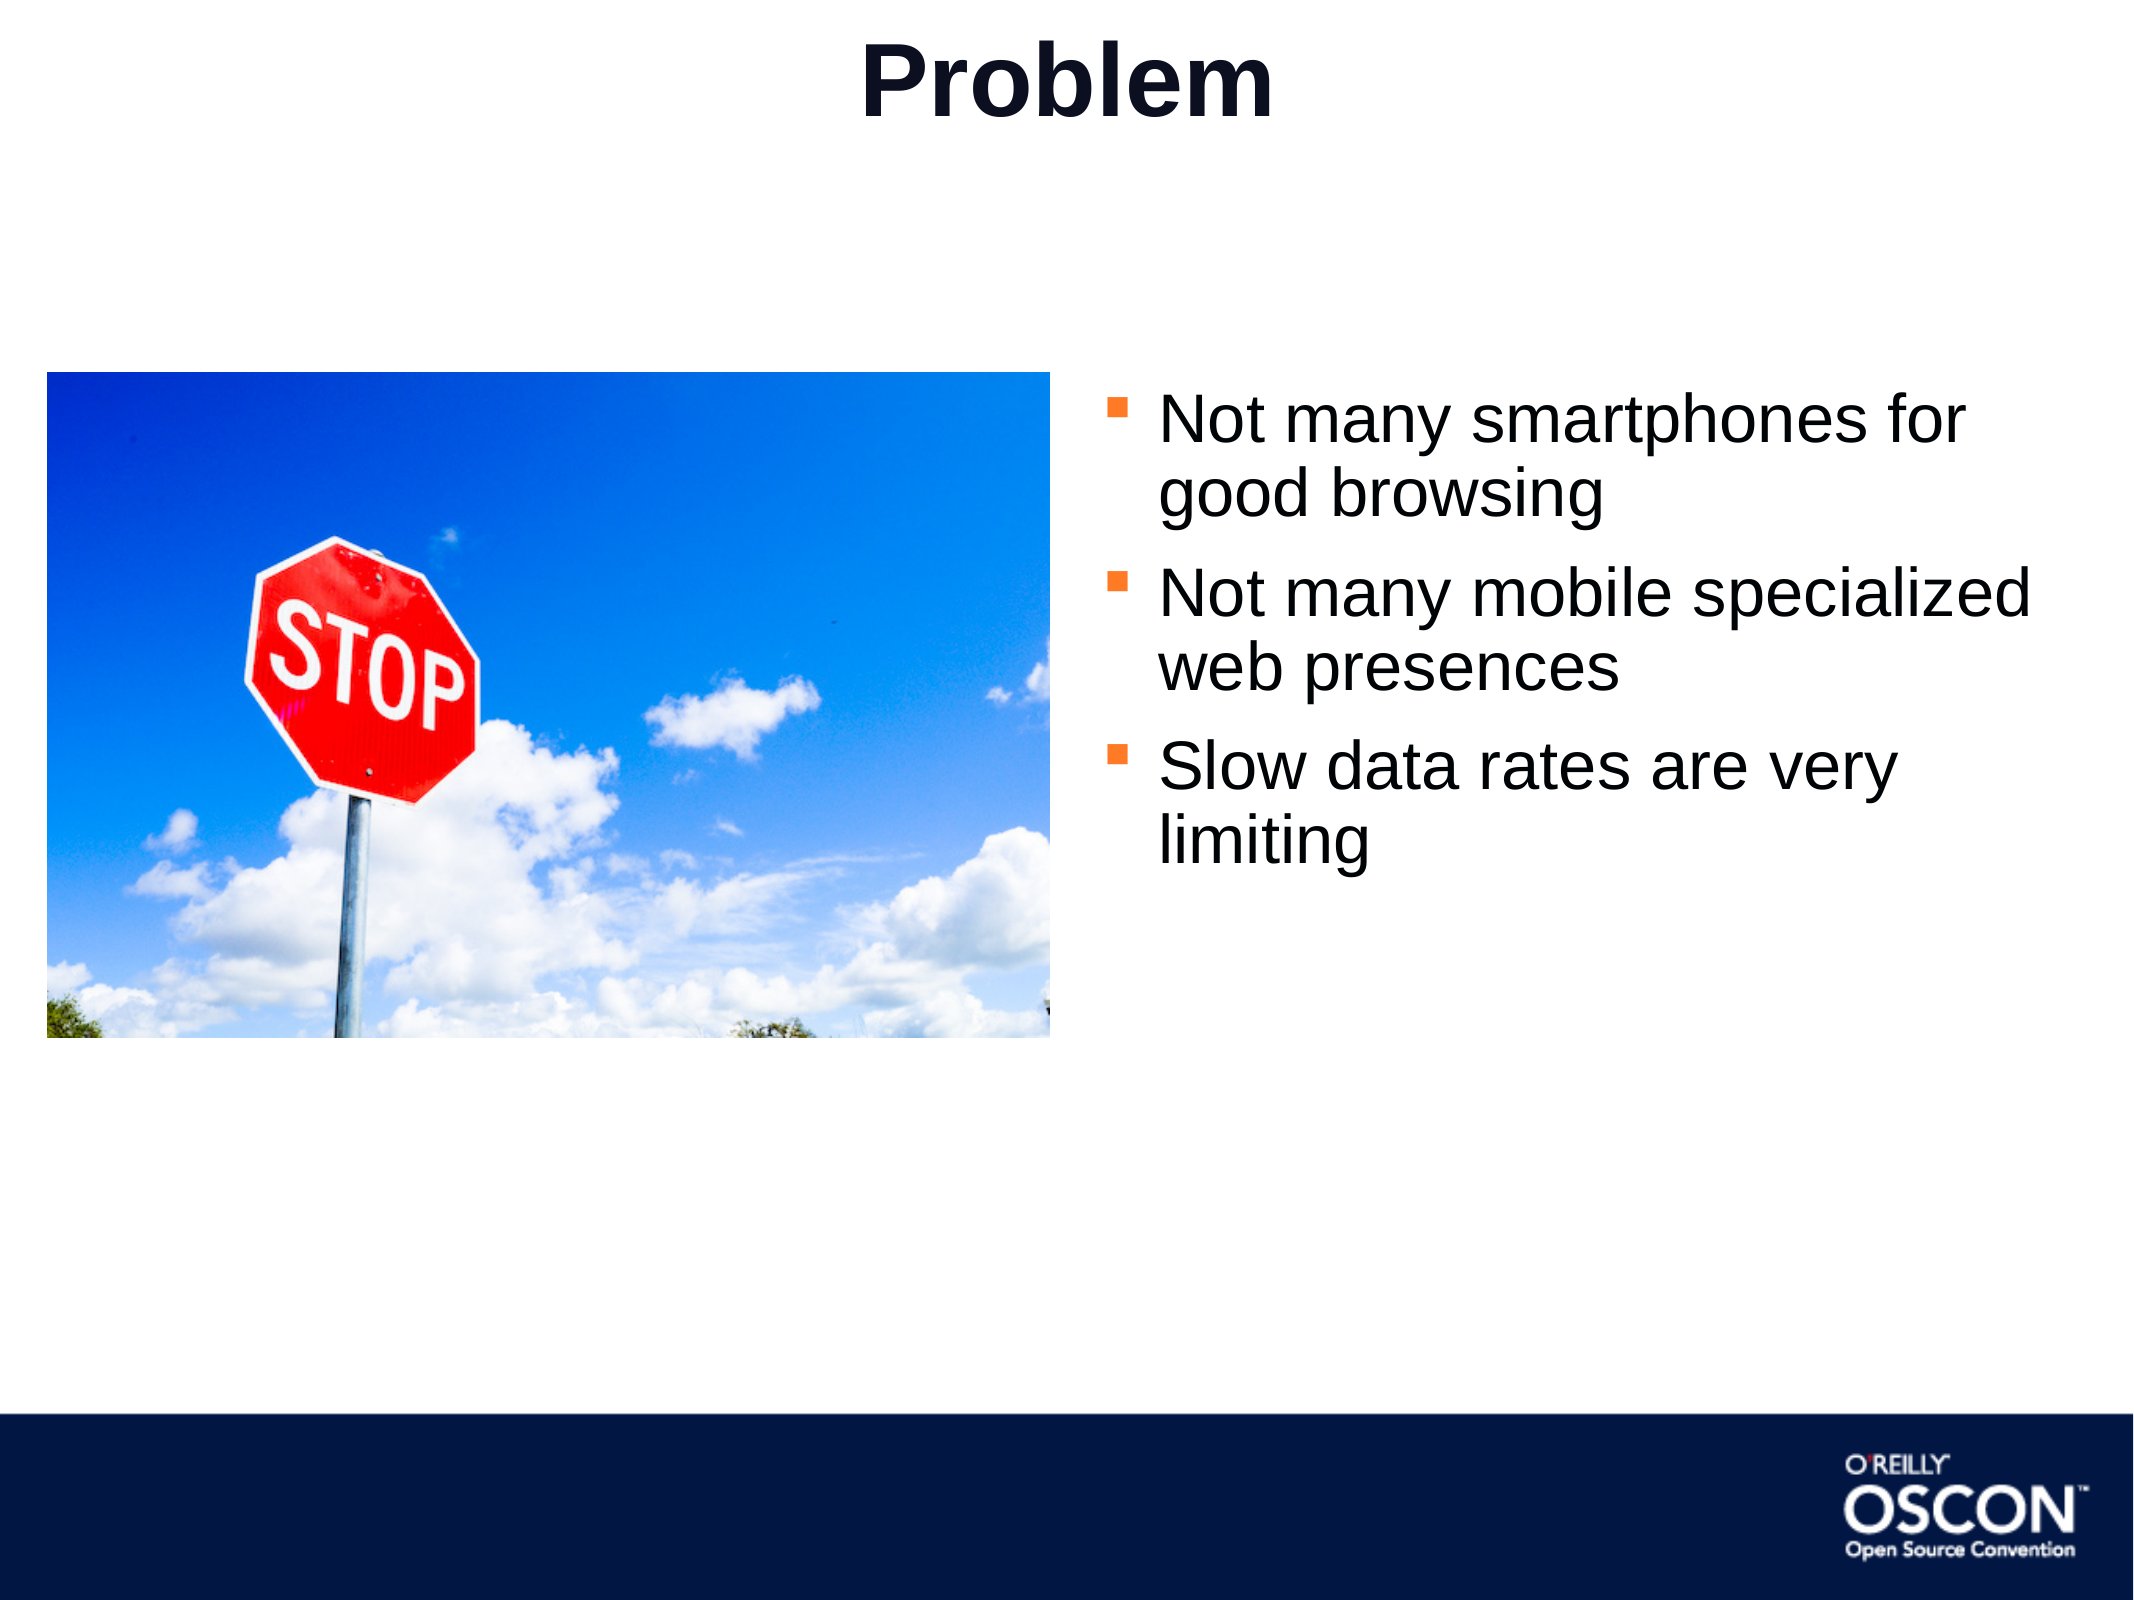

# Problem
Not many smartphones for good browsing
Not many mobile specialized web presences
Slow data rates are very limiting